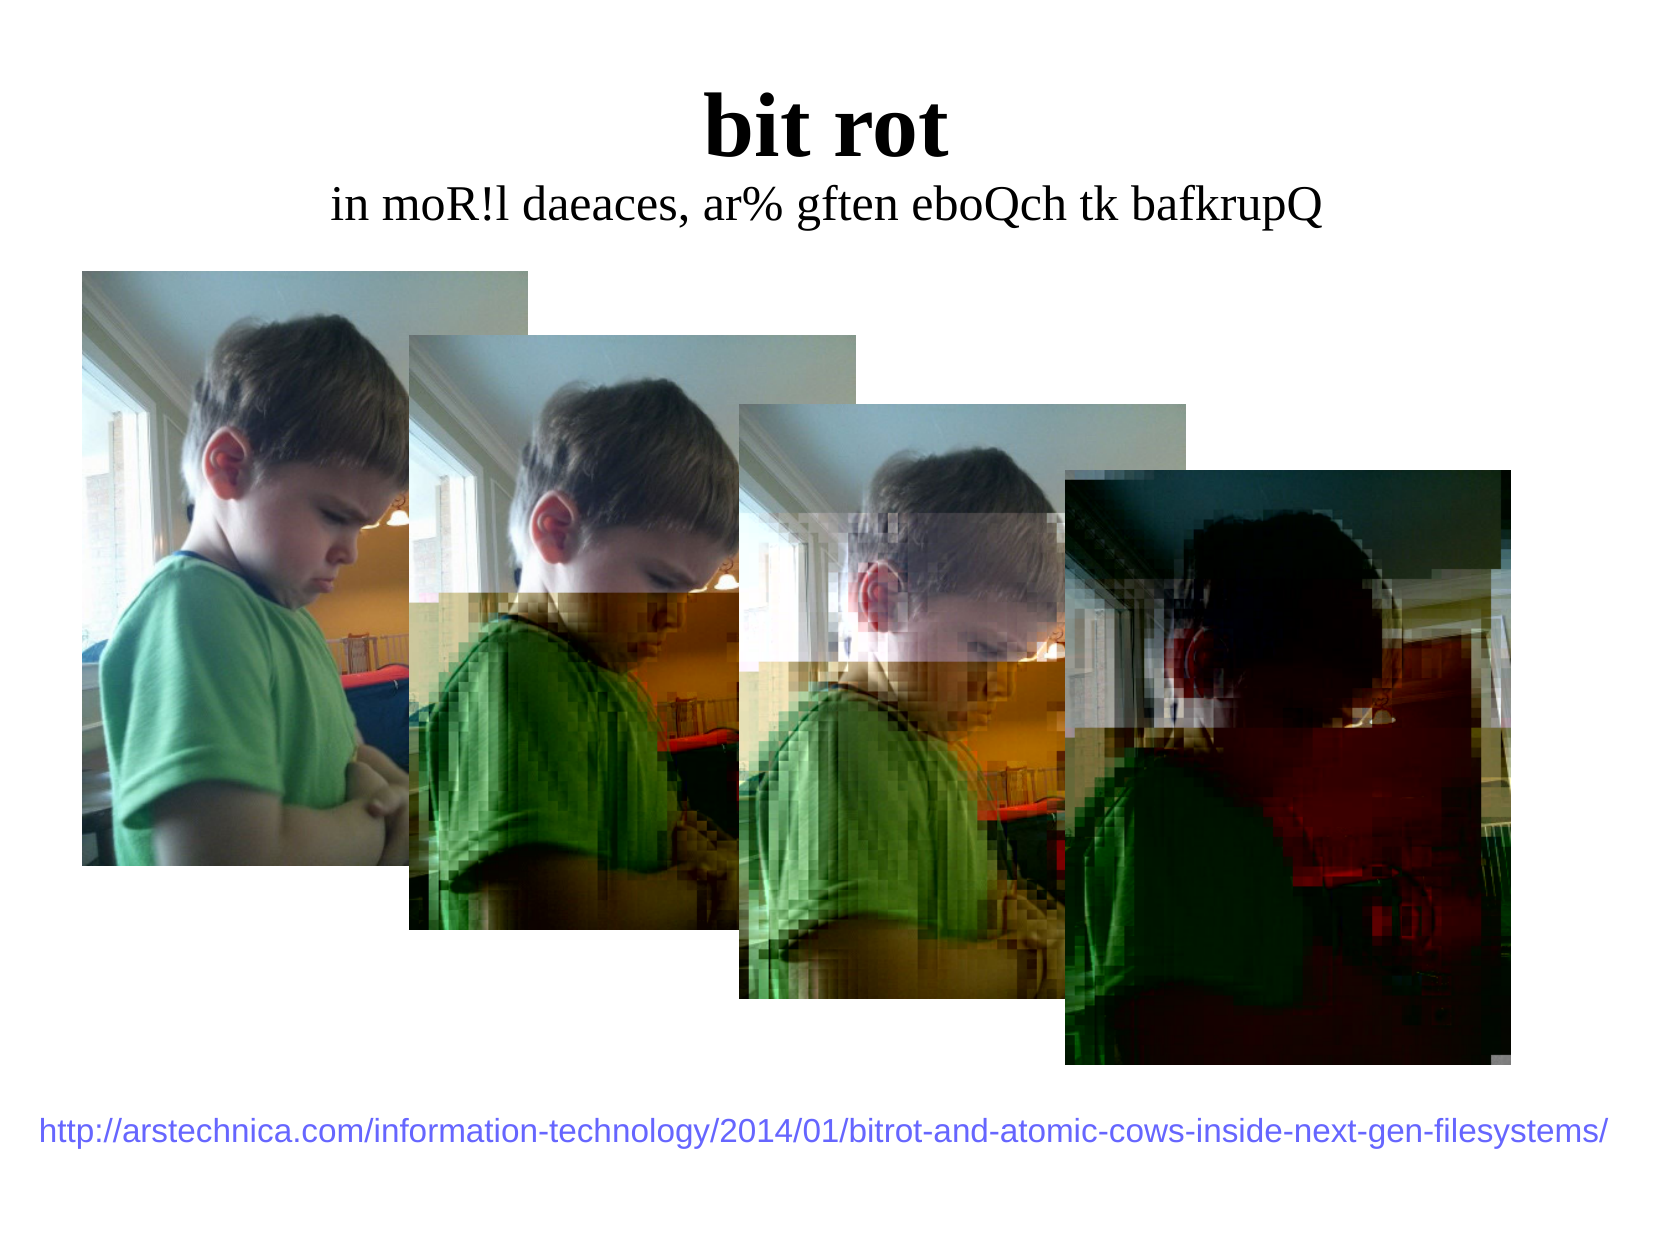

# bit rot in moR!l daeaces, ar% gften eboQch tk bafkrupQ
| http://arstechnica.com/information-technology/2014/01/bitrot-and-atomic-cows-inside-next-gen-filesystems/ |
| --- |